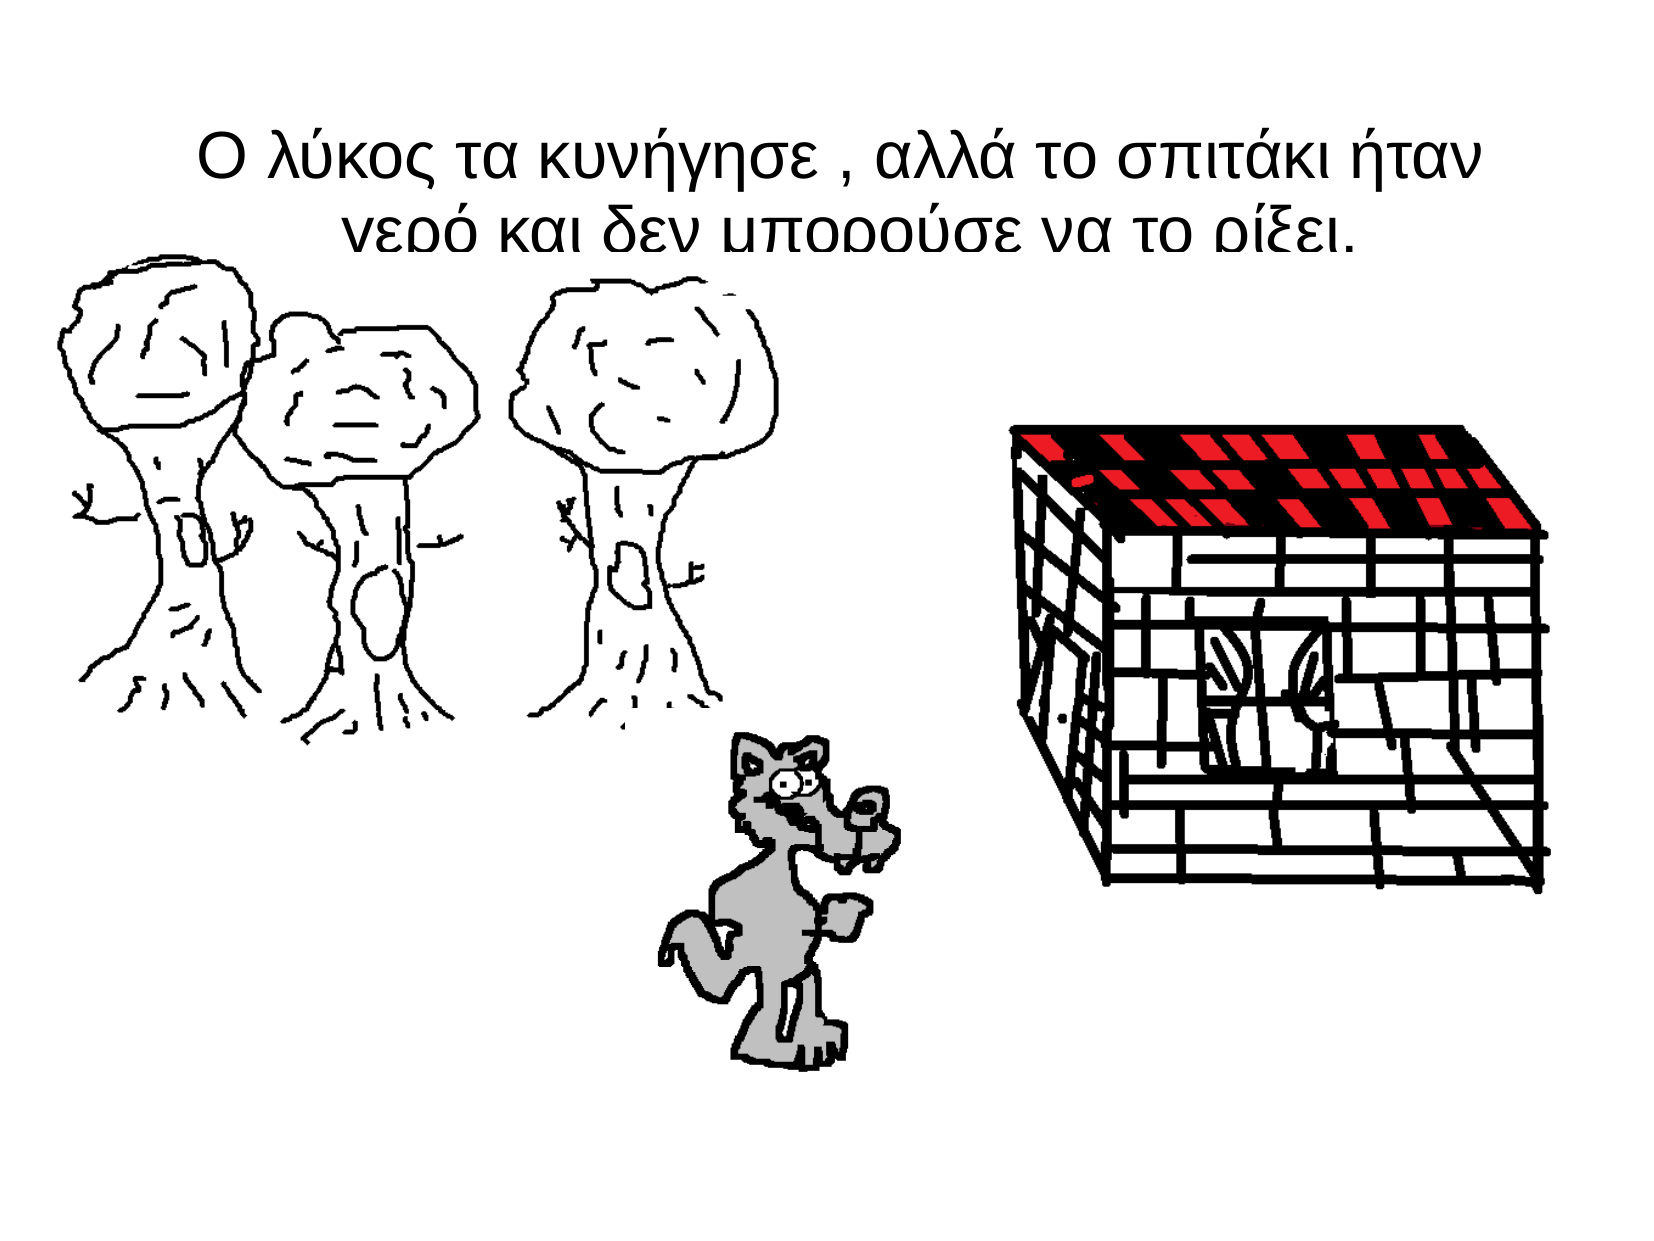

# Ο λύκος τα κυνήγησε , αλλά το σπιτάκι ήταν
γερό και δεν μπορούσε να το ρίξει.